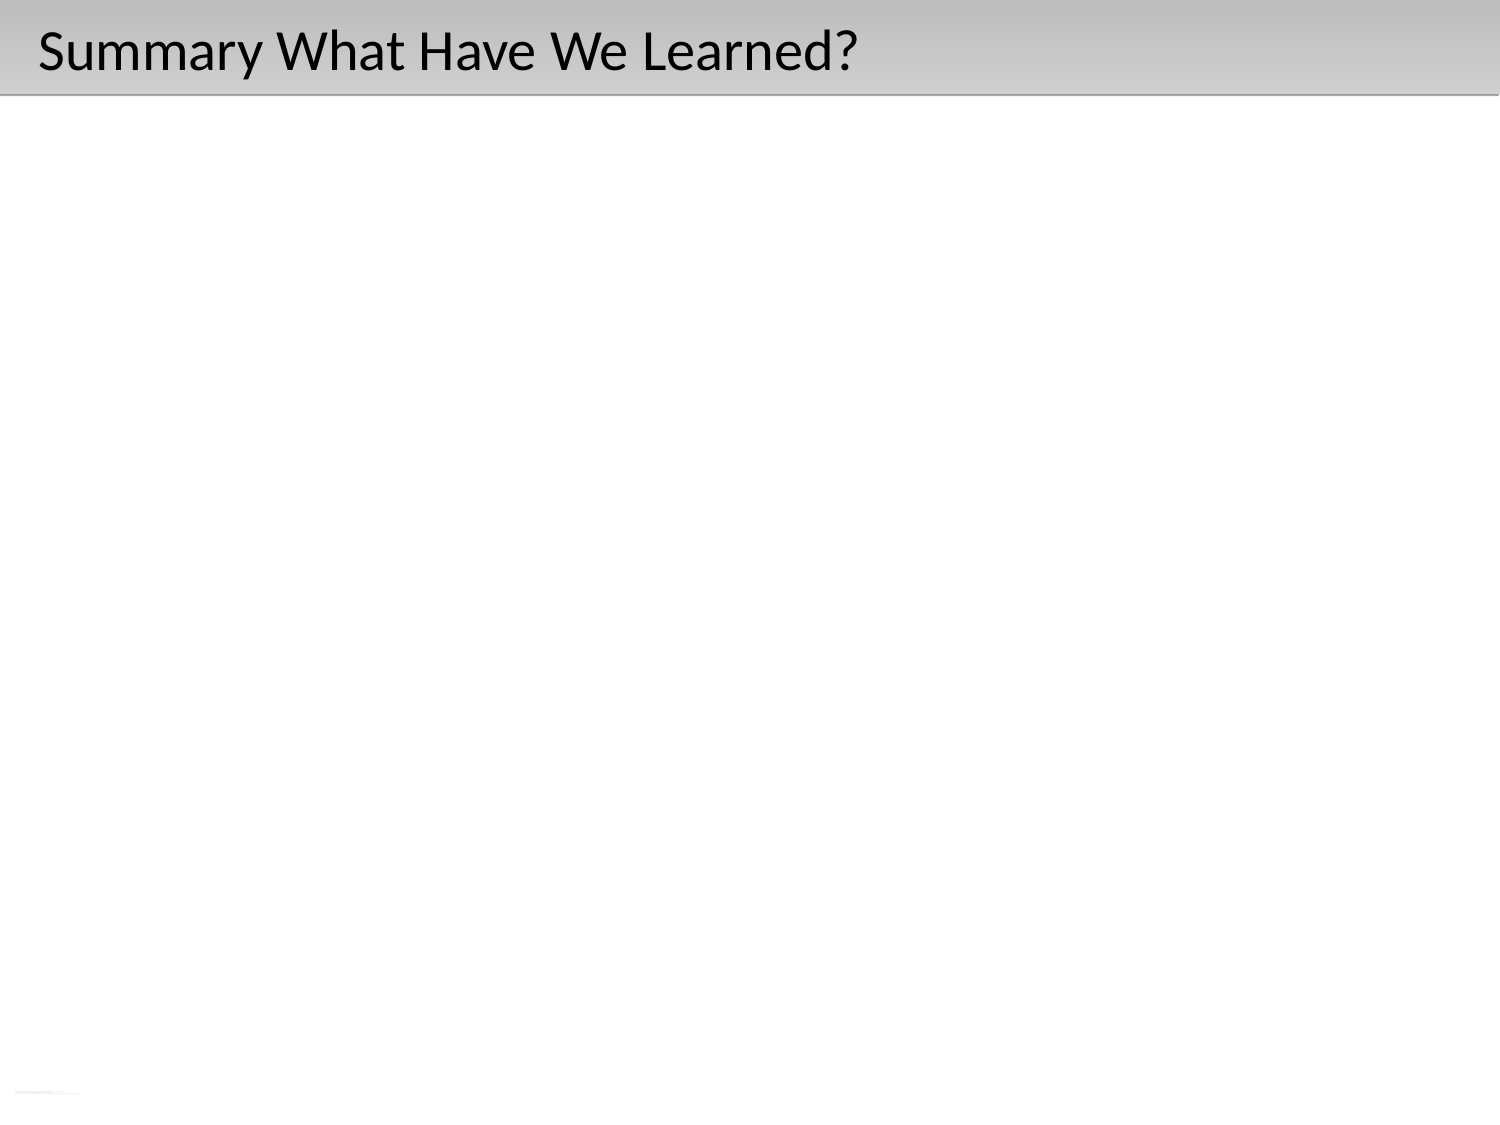

# Summary What Have We Learned?
Under repressed conditions, mRNA molecules are generated in a Poisson process owing to random dissociation of the repressor from the operator. Under induced conditions, however, multiple mRNA molecules are generated in pulses of transcriptional activity.
Protein production occurs in bursts with one mRNA generating a few copies of protein molecules. The number of protein molecules produced per mRNA follows an exponential distribution.
Stochasticity in gene expression is manifested both in the random events of transcription or translation in time in a single cell, and in the variation of copy numbers of protein or mRNA per cell in a population of cells at a particular time. Both measurements give the same values for the transcription frequency and translational burst size.